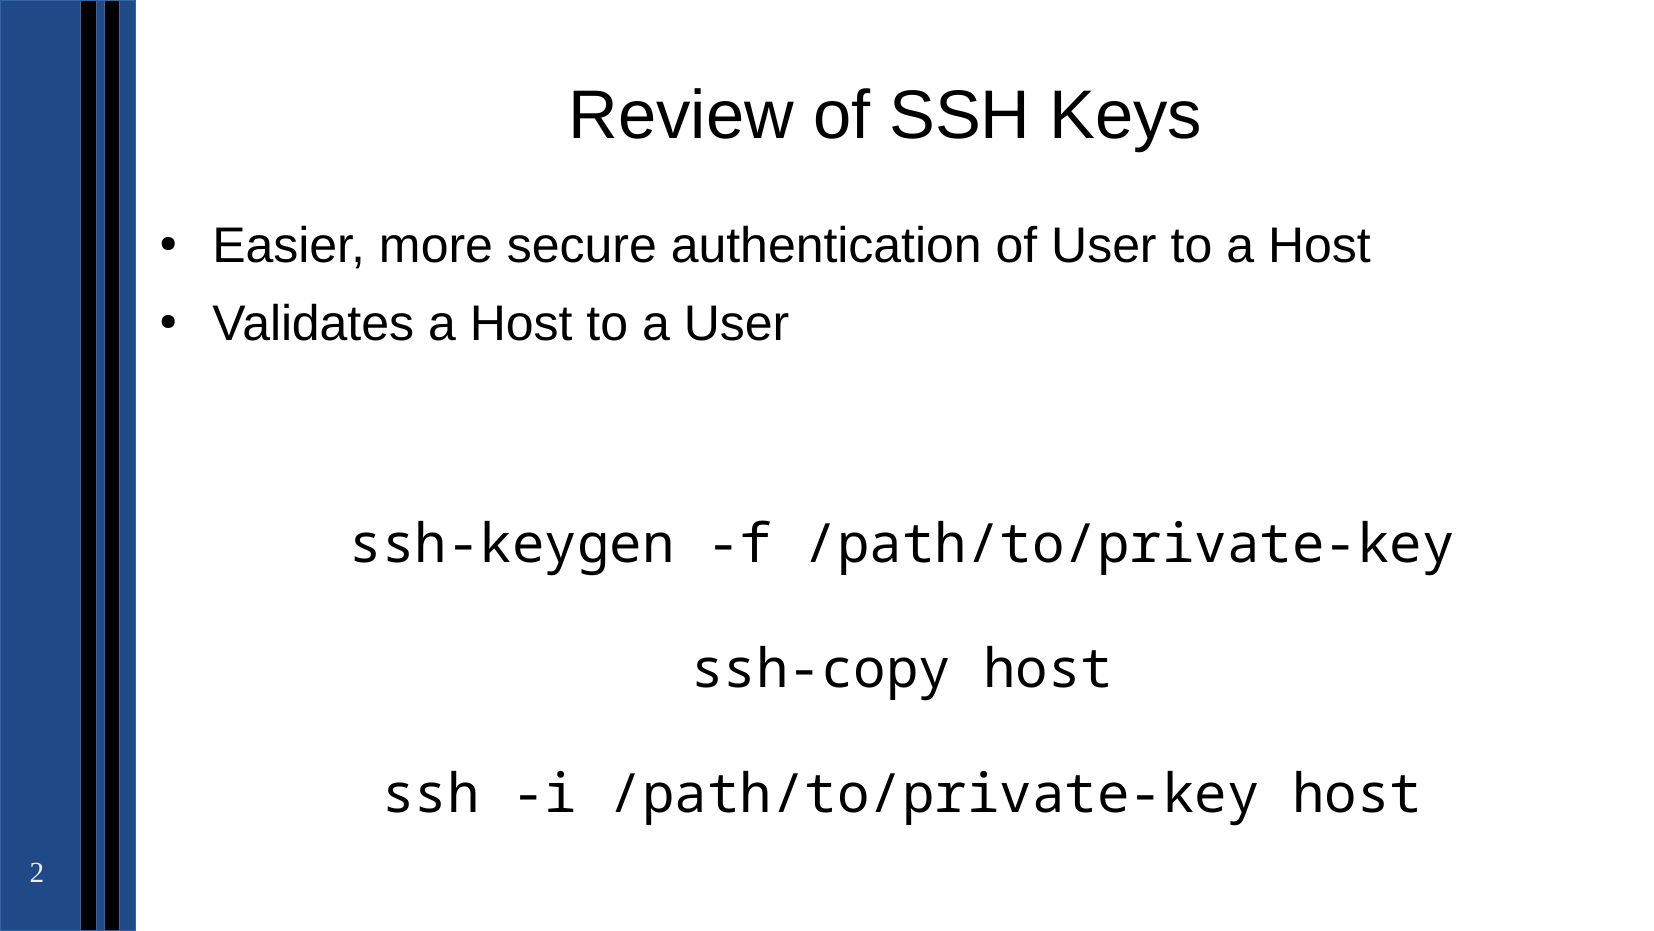

# Review of SSH Keys
Easier, more secure authentication of User to a Host
Validates a Host to a User
ssh-keygen -f /path/to/private-key
ssh-copy host
ssh -i /path/to/private-key host
2